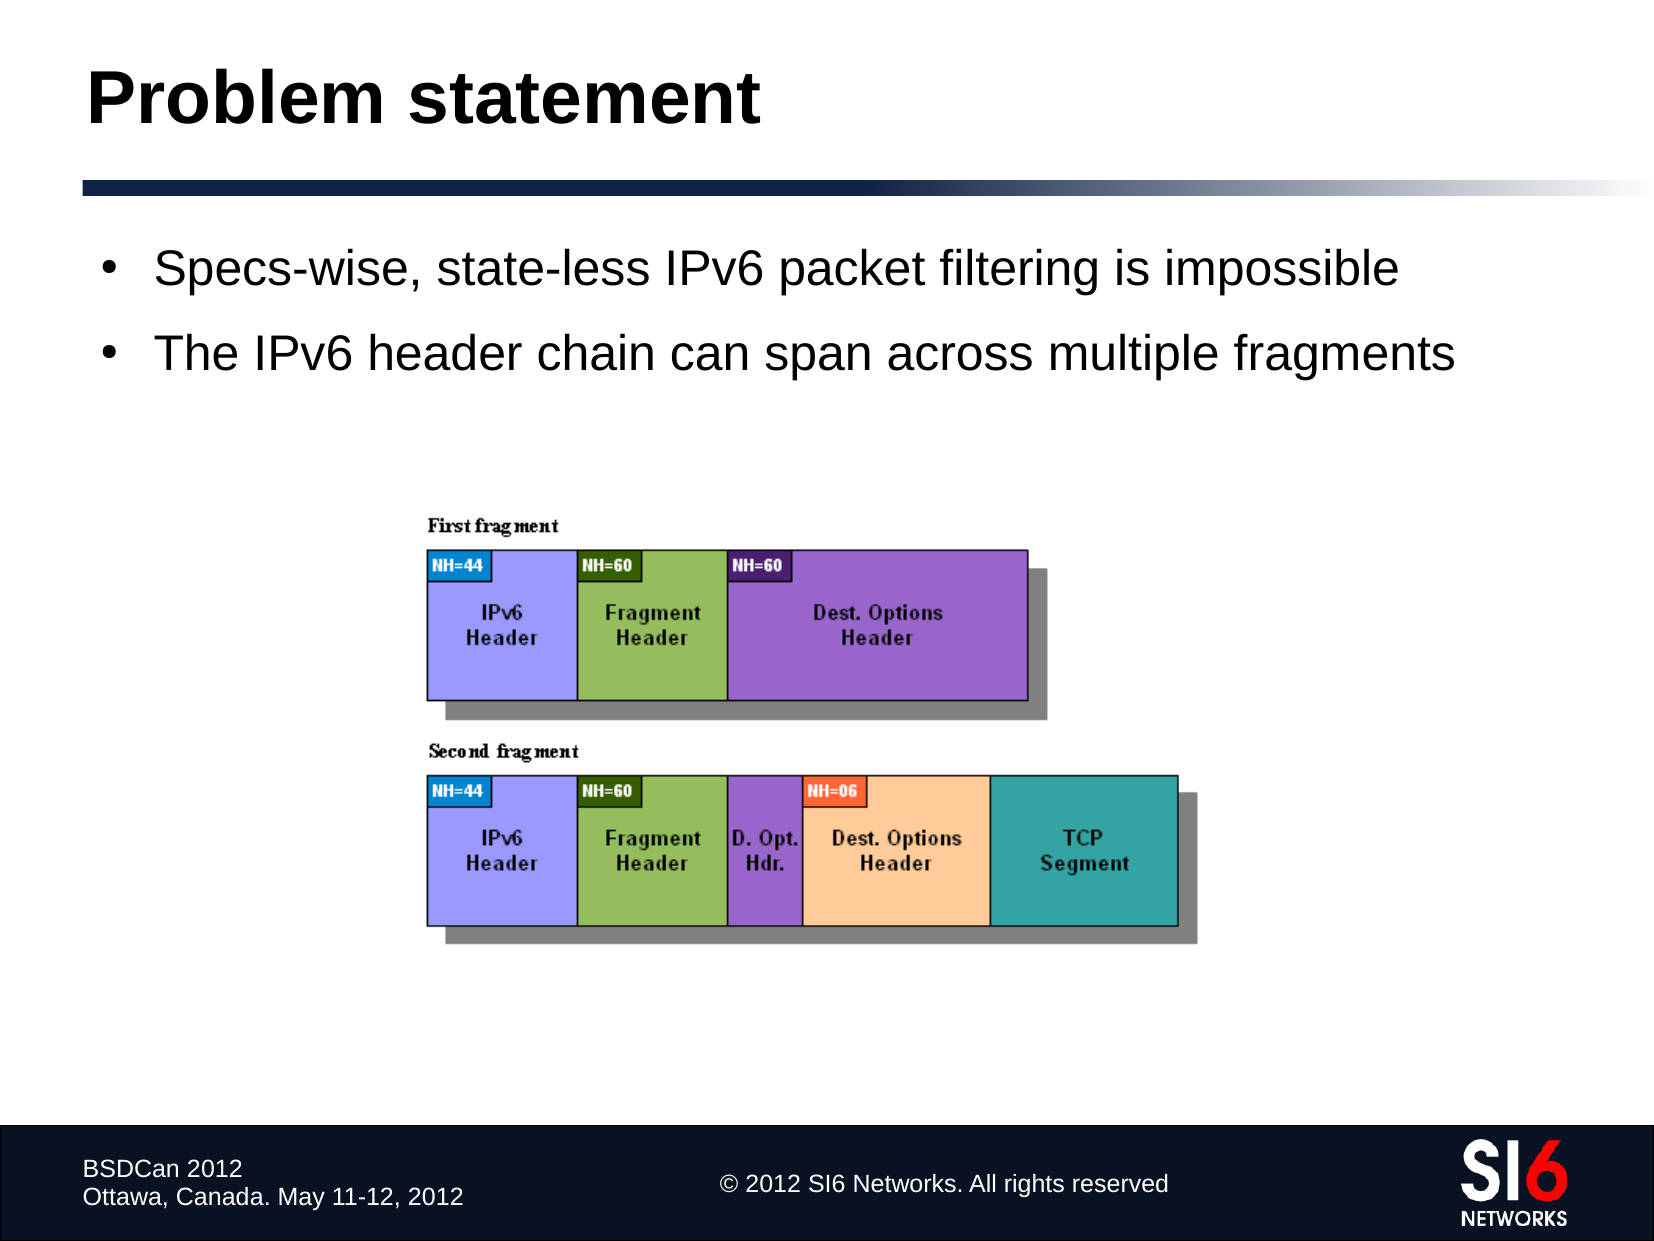

# Problem statement
Specs-wise, state-less IPv6 packet filtering is impossible
The IPv6 header chain can span across multiple fragments